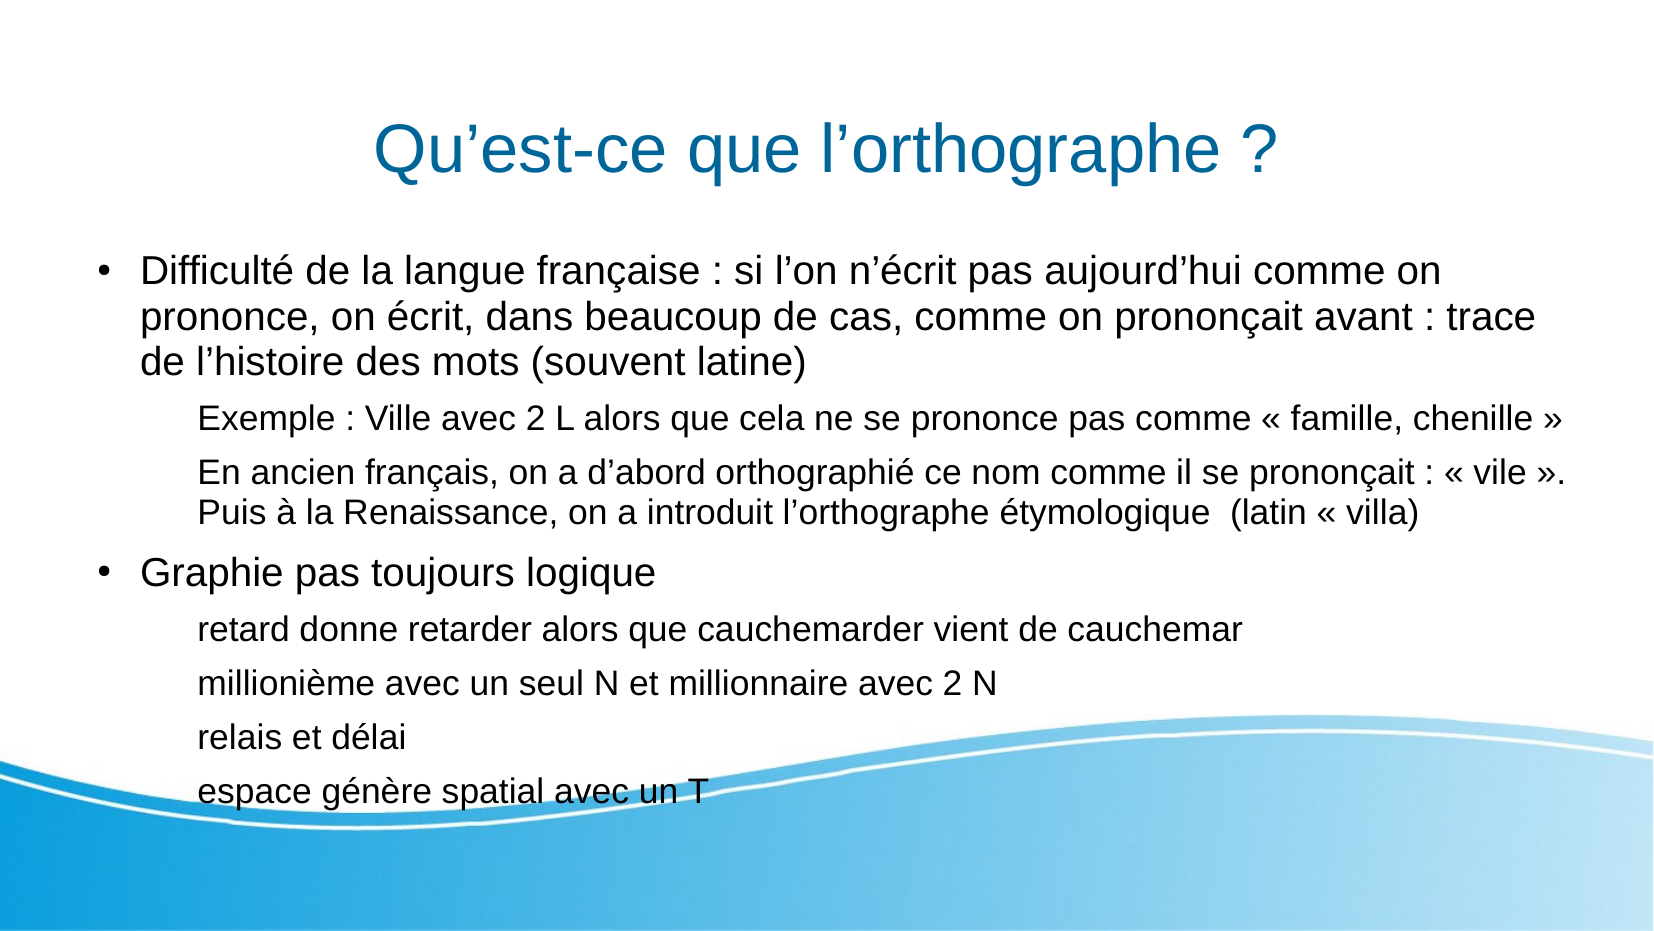

# Qu’est-ce que l’orthographe ?
Difficulté de la langue française : si l’on n’écrit pas aujourd’hui comme on prononce, on écrit, dans beaucoup de cas, comme on prononçait avant : trace de l’histoire des mots (souvent latine)
Exemple : Ville avec 2 L alors que cela ne se prononce pas comme « famille, chenille »
En ancien français, on a d’abord orthographié ce nom comme il se prononçait : « vile ». Puis à la Renaissance, on a introduit l’orthographe étymologique (latin « villa)
Graphie pas toujours logique
retard donne retarder alors que cauchemarder vient de cauchemar
millionième avec un seul N et millionnaire avec 2 N
relais et délai
espace génère spatial avec un T